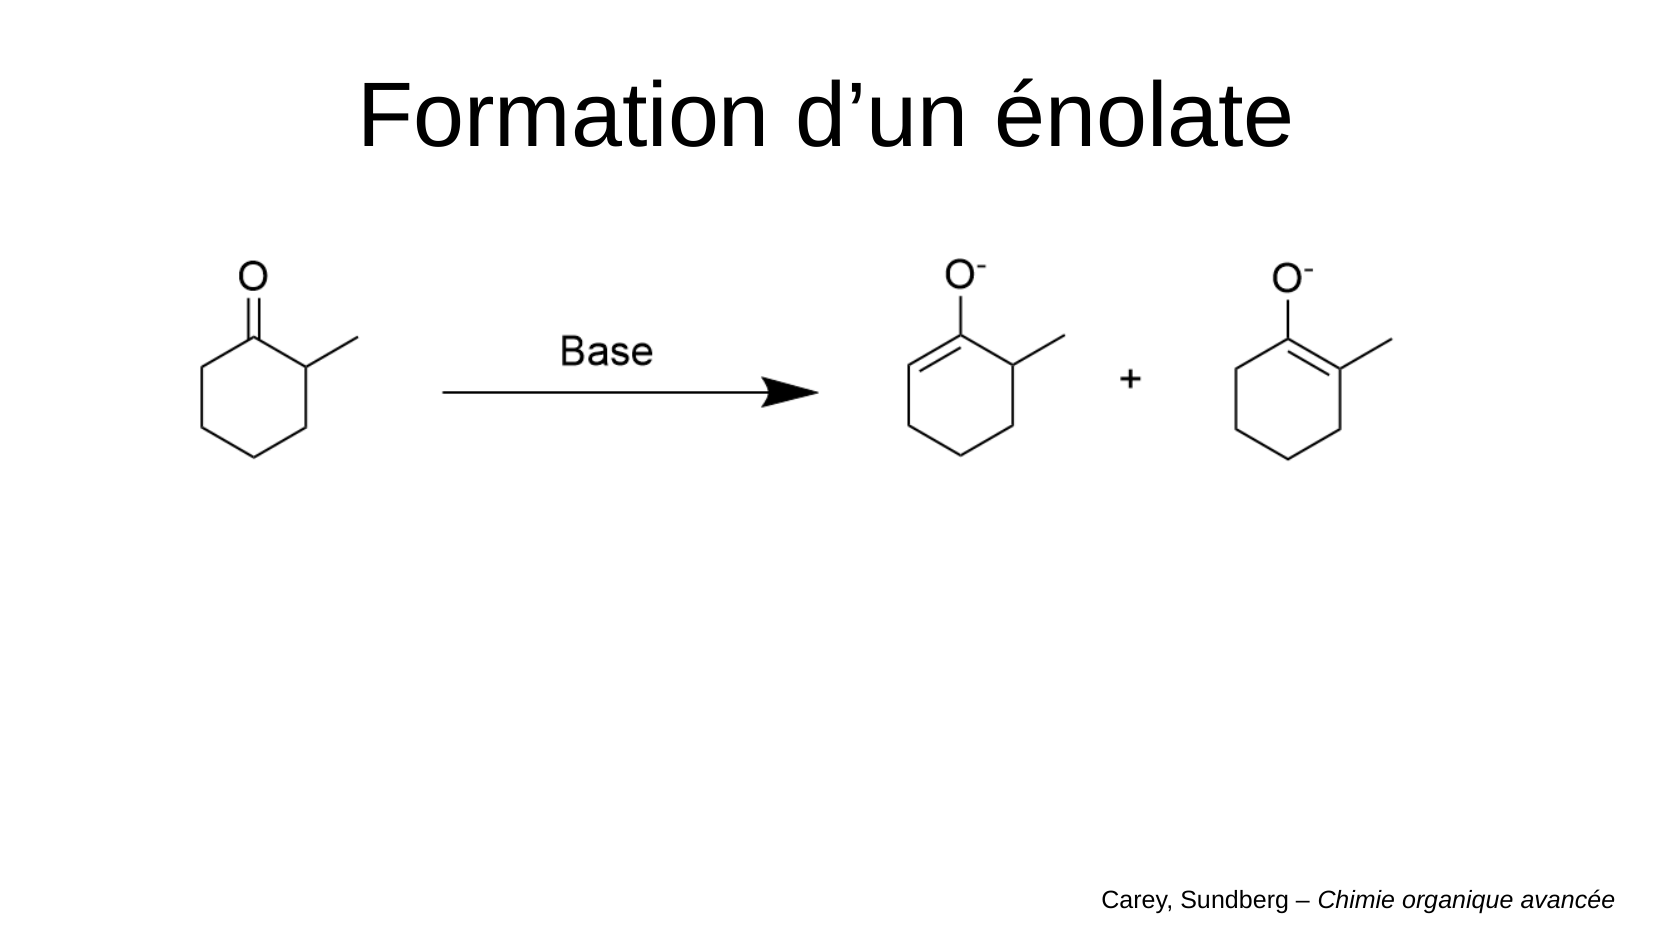

# Formation d’un énolate
Carey, Sundberg – Chimie organique avancée